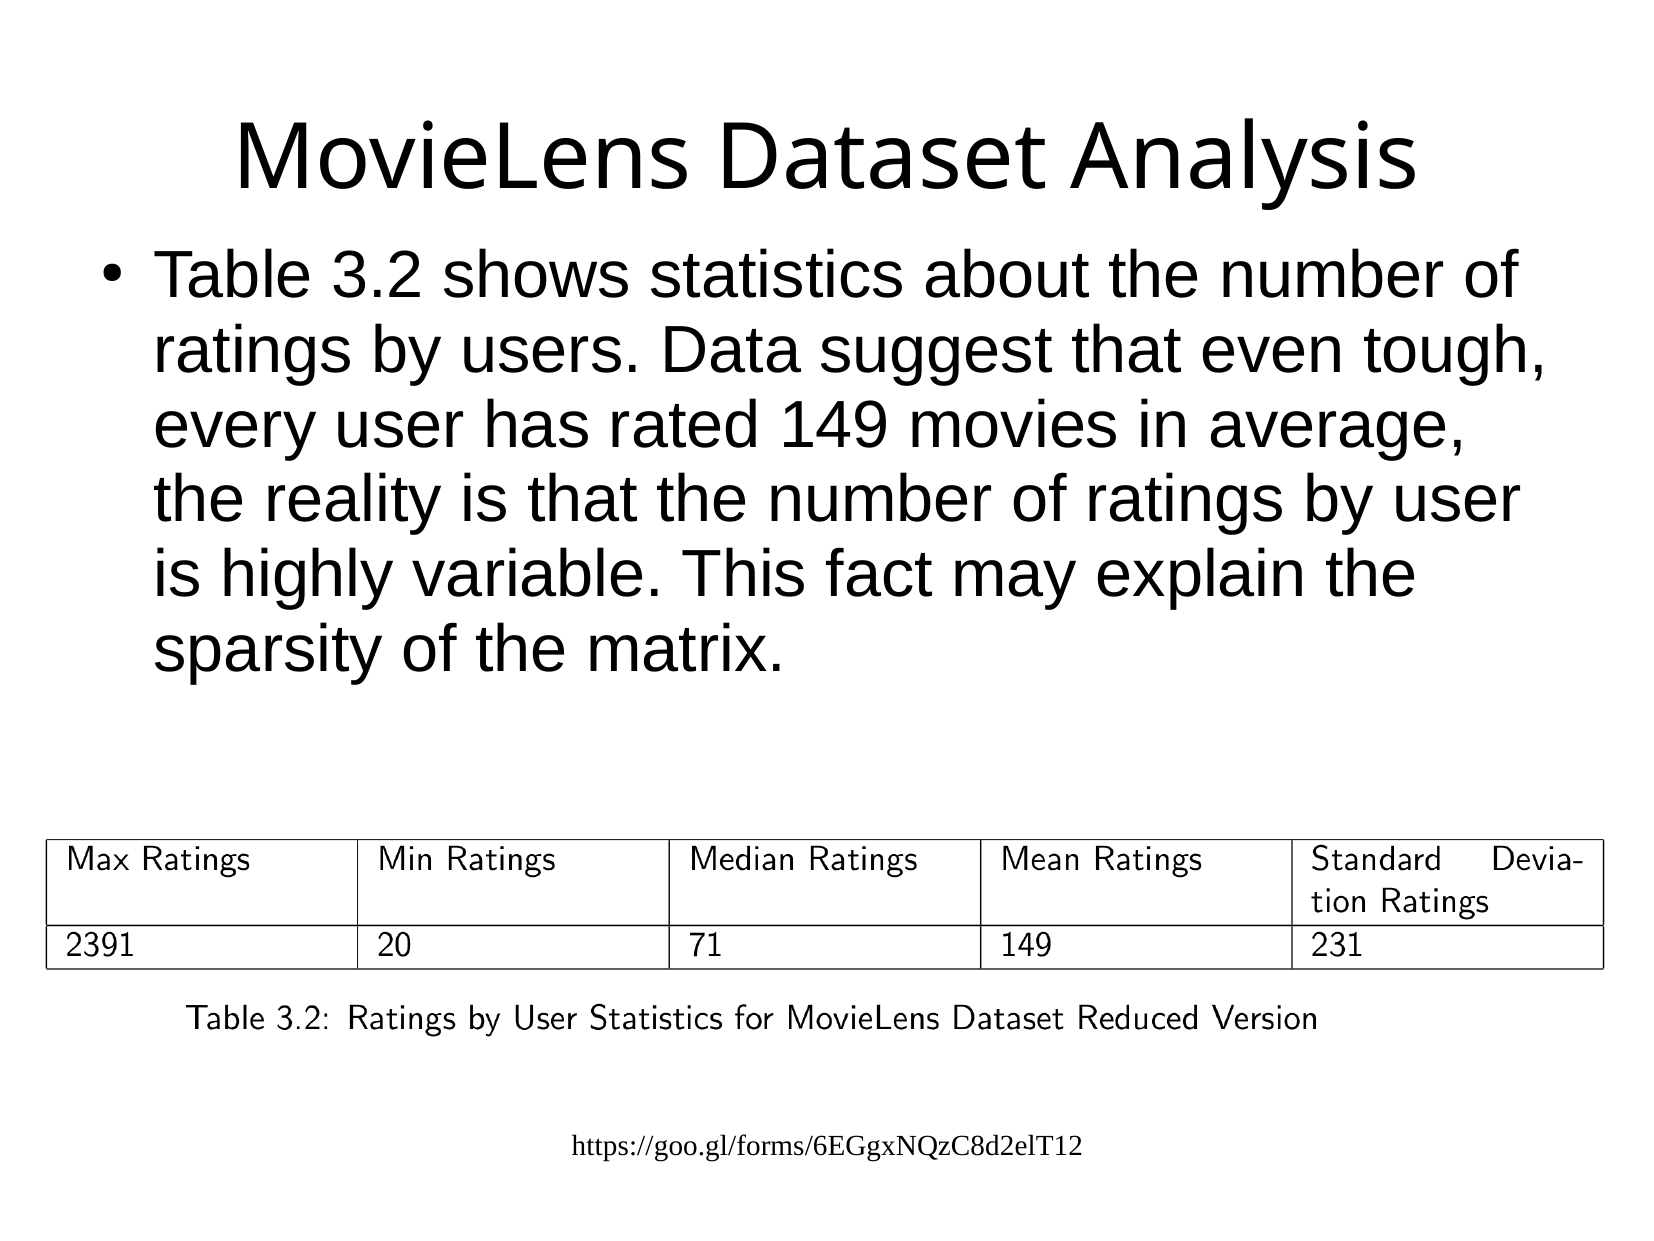

# MovieLens Dataset Analysis
Table 3.2 shows statistics about the number of ratings by users. Data suggest that even tough, every user has rated 149 movies in average, the reality is that the number of ratings by user is highly variable. This fact may explain the sparsity of the matrix.
https://goo.gl/forms/6EGgxNQzC8d2elT12